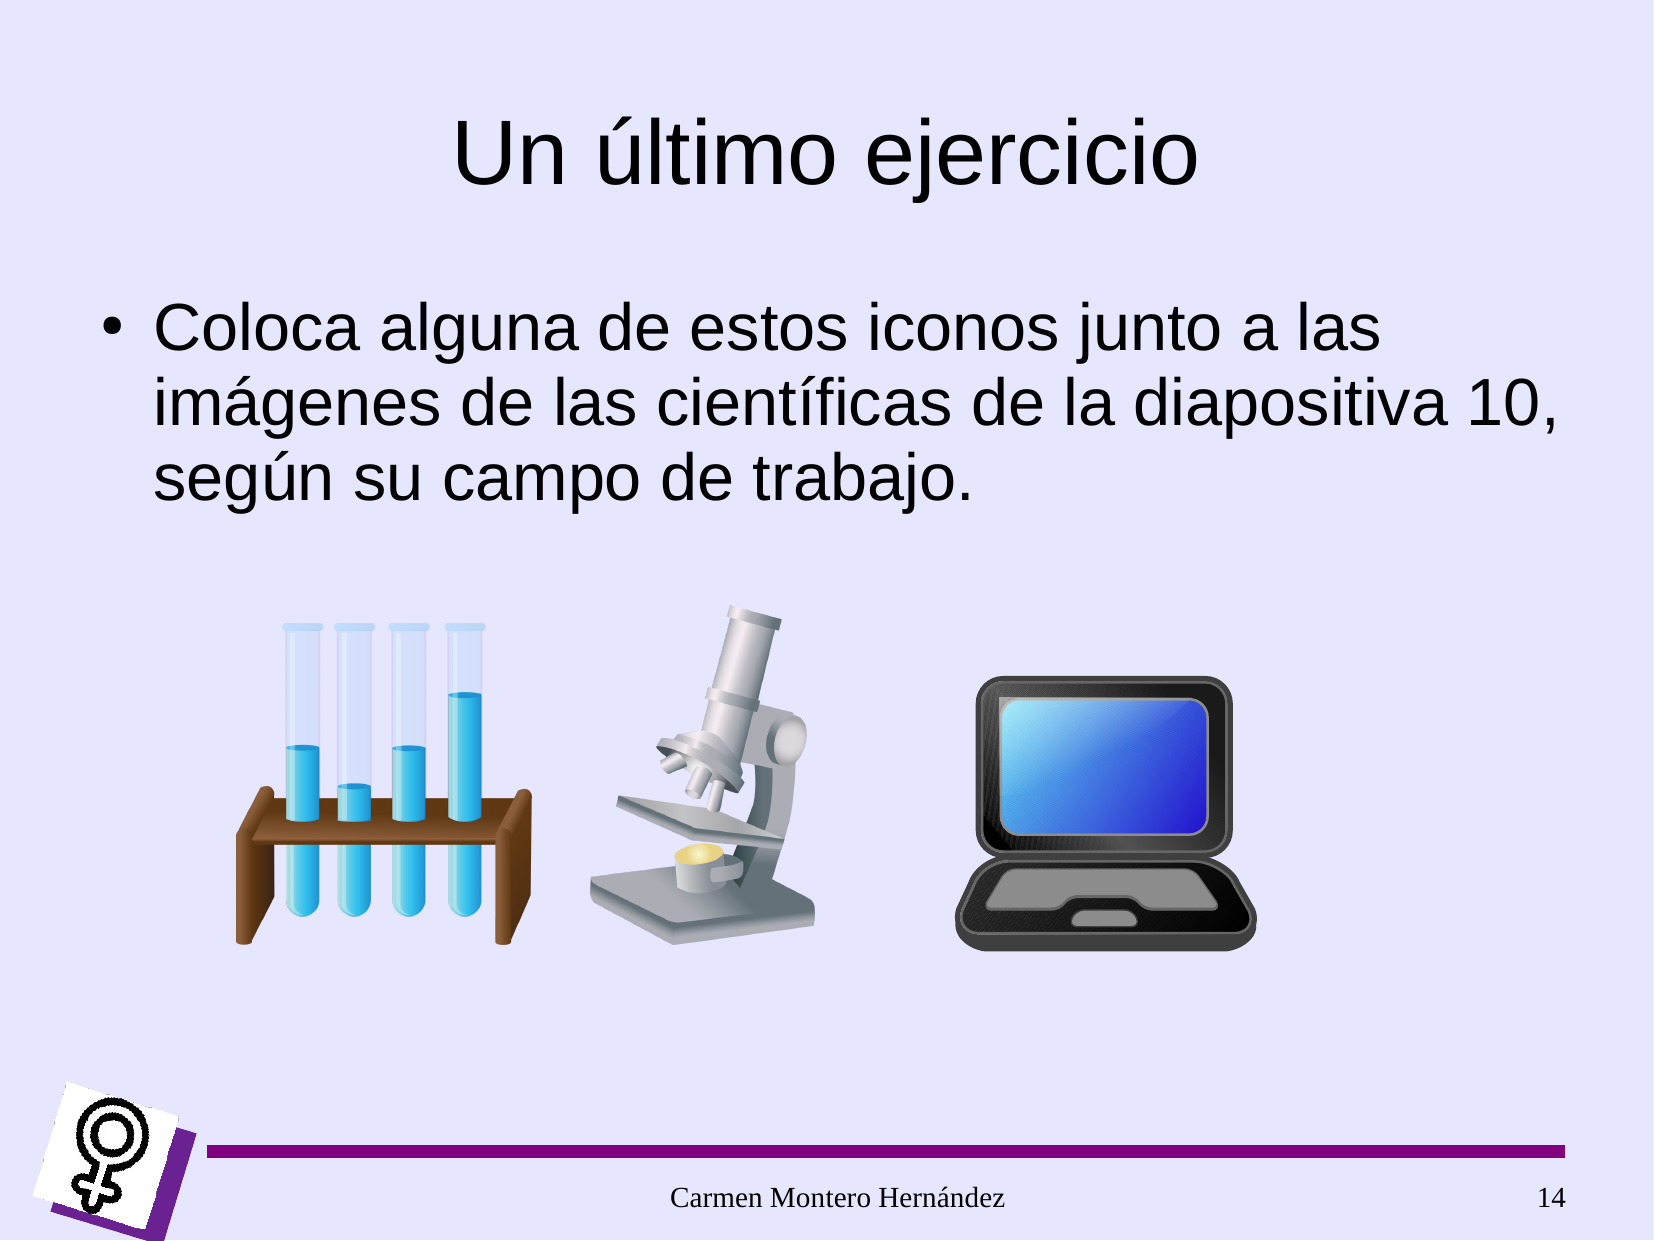

# Un último ejercicio
Coloca alguna de estos iconos junto a las imágenes de las científicas de la diapositiva 10, según su campo de trabajo.
Carmen Montero Hernández
14